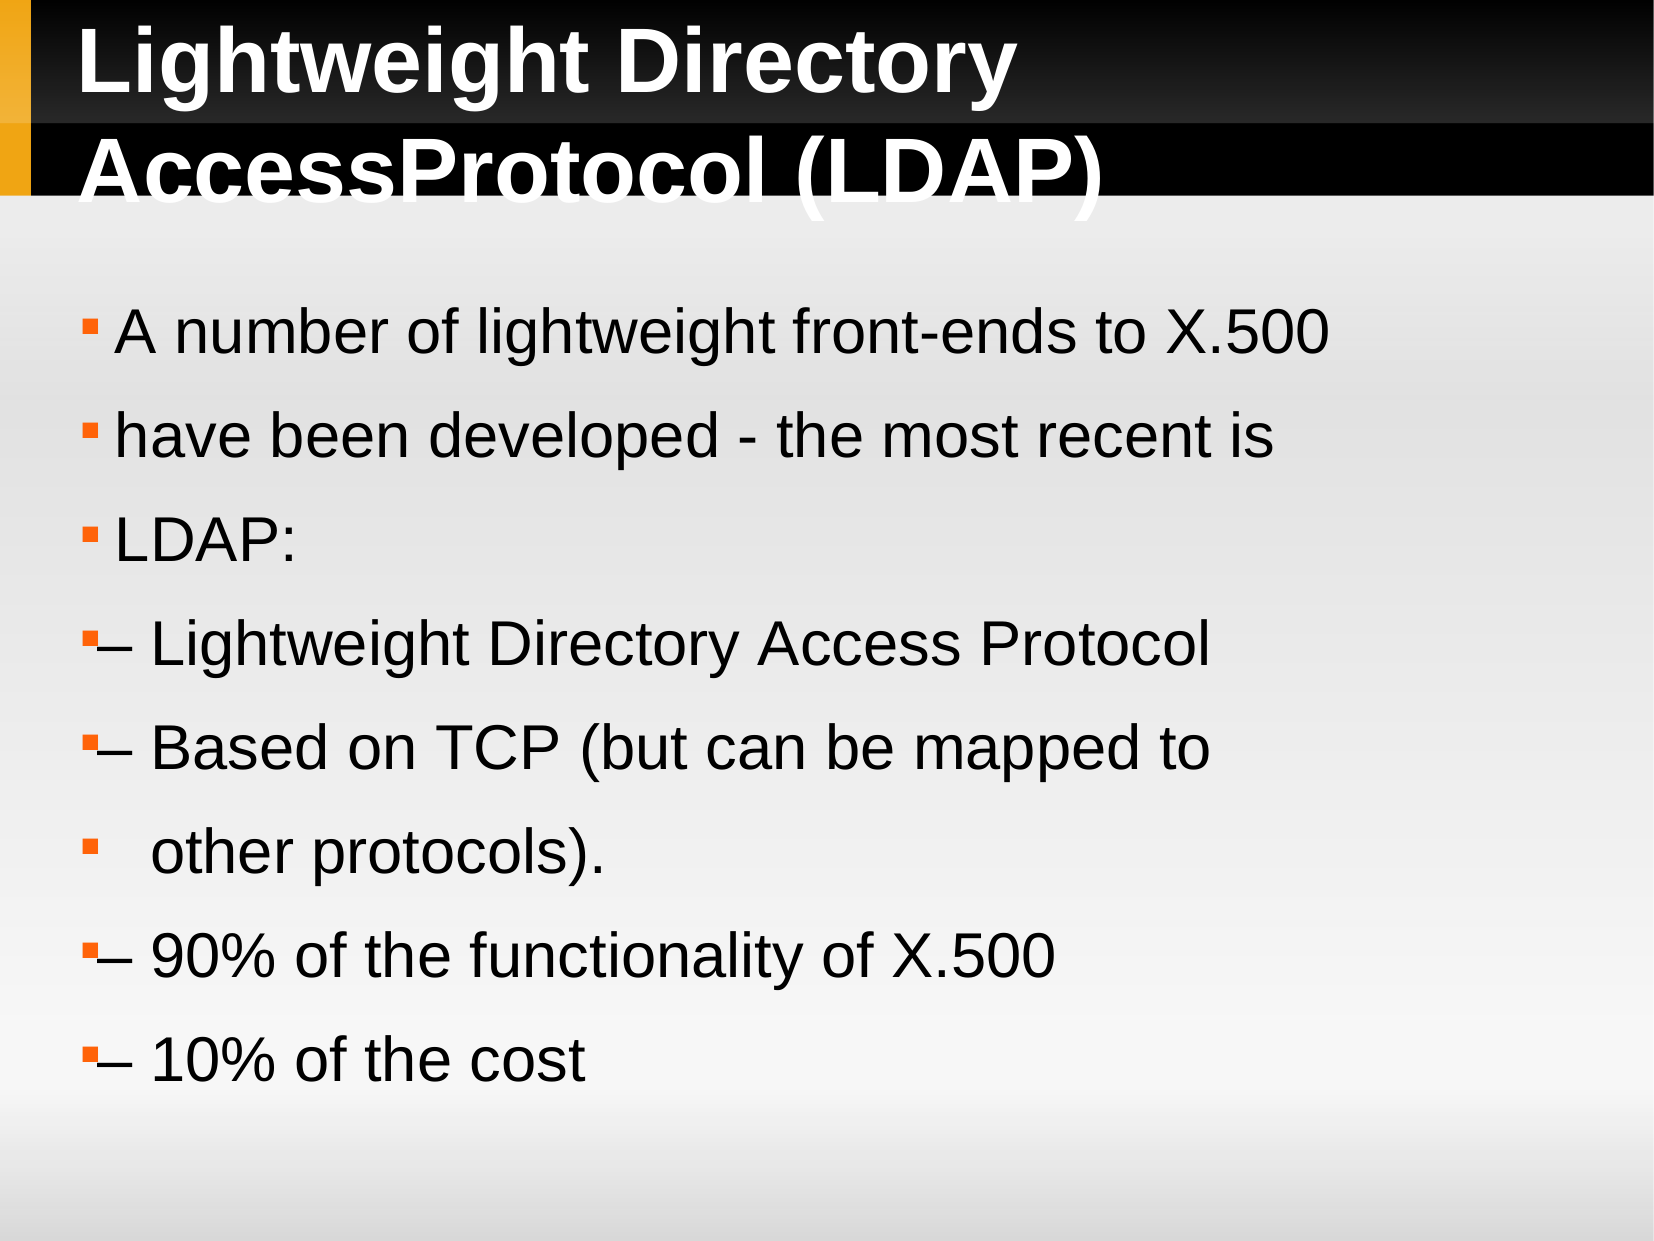

# Lightweight Directory AccessProtocol (LDAP)
 A number of lightweight front-ends to X.500
 have been developed - the most recent is
 LDAP:
– Lightweight Directory Access Protocol
– Based on TCP (but can be mapped to
 other protocols).
– 90% of the functionality of X.500
– 10% of the cost